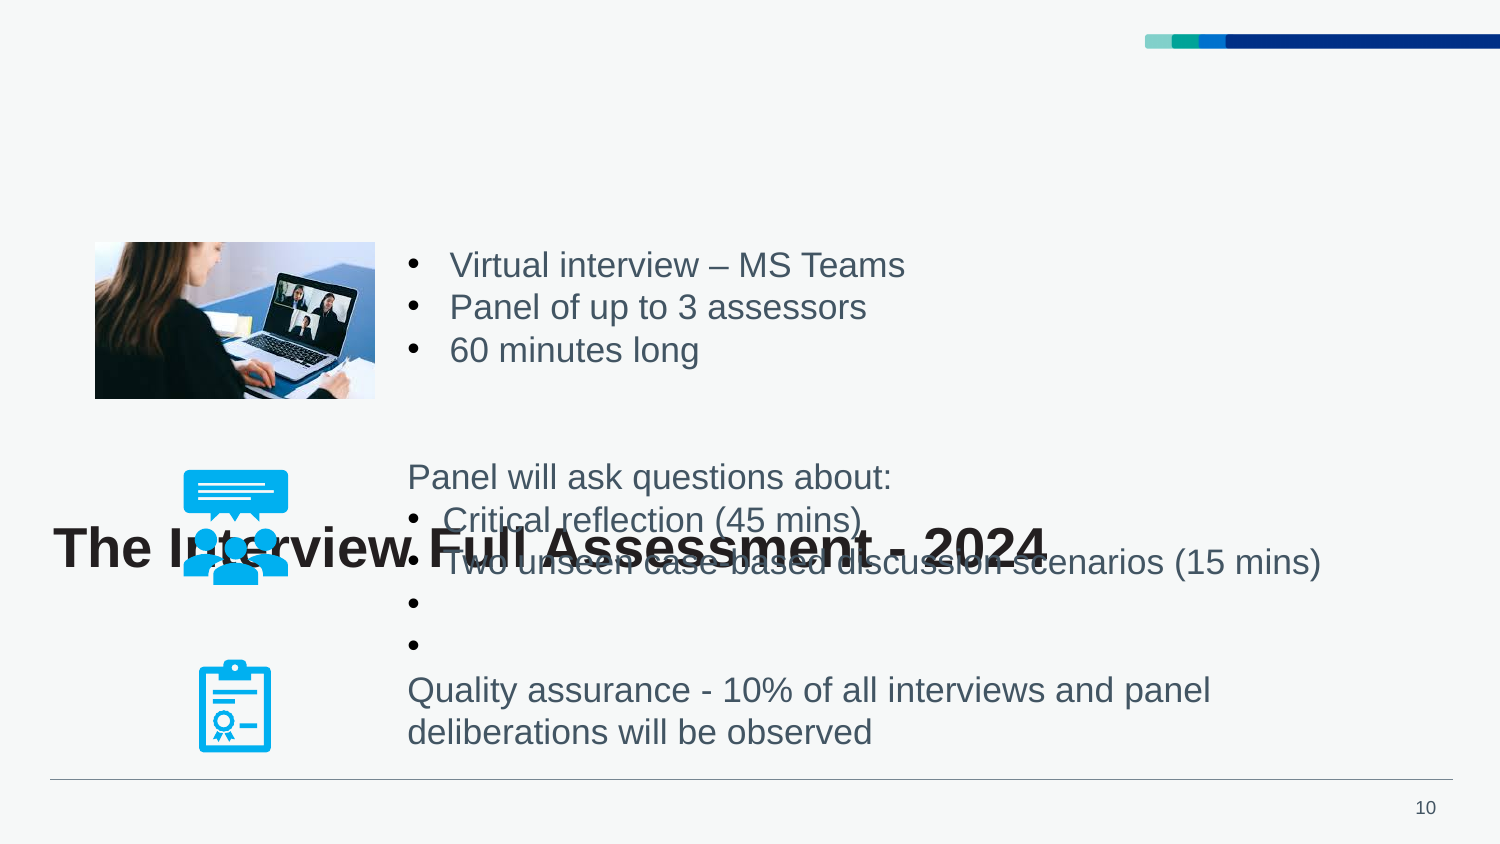

Virtual interview – MS Teams
Panel of up to 3 assessors
60 minutes long
Panel will ask questions about:
Critical reflection (45 mins)
Two unseen case-based discussion scenarios (15 mins)
Quality assurance - 10% of all interviews and panel deliberations will be observed
# The Interview Full Assessment - 2024